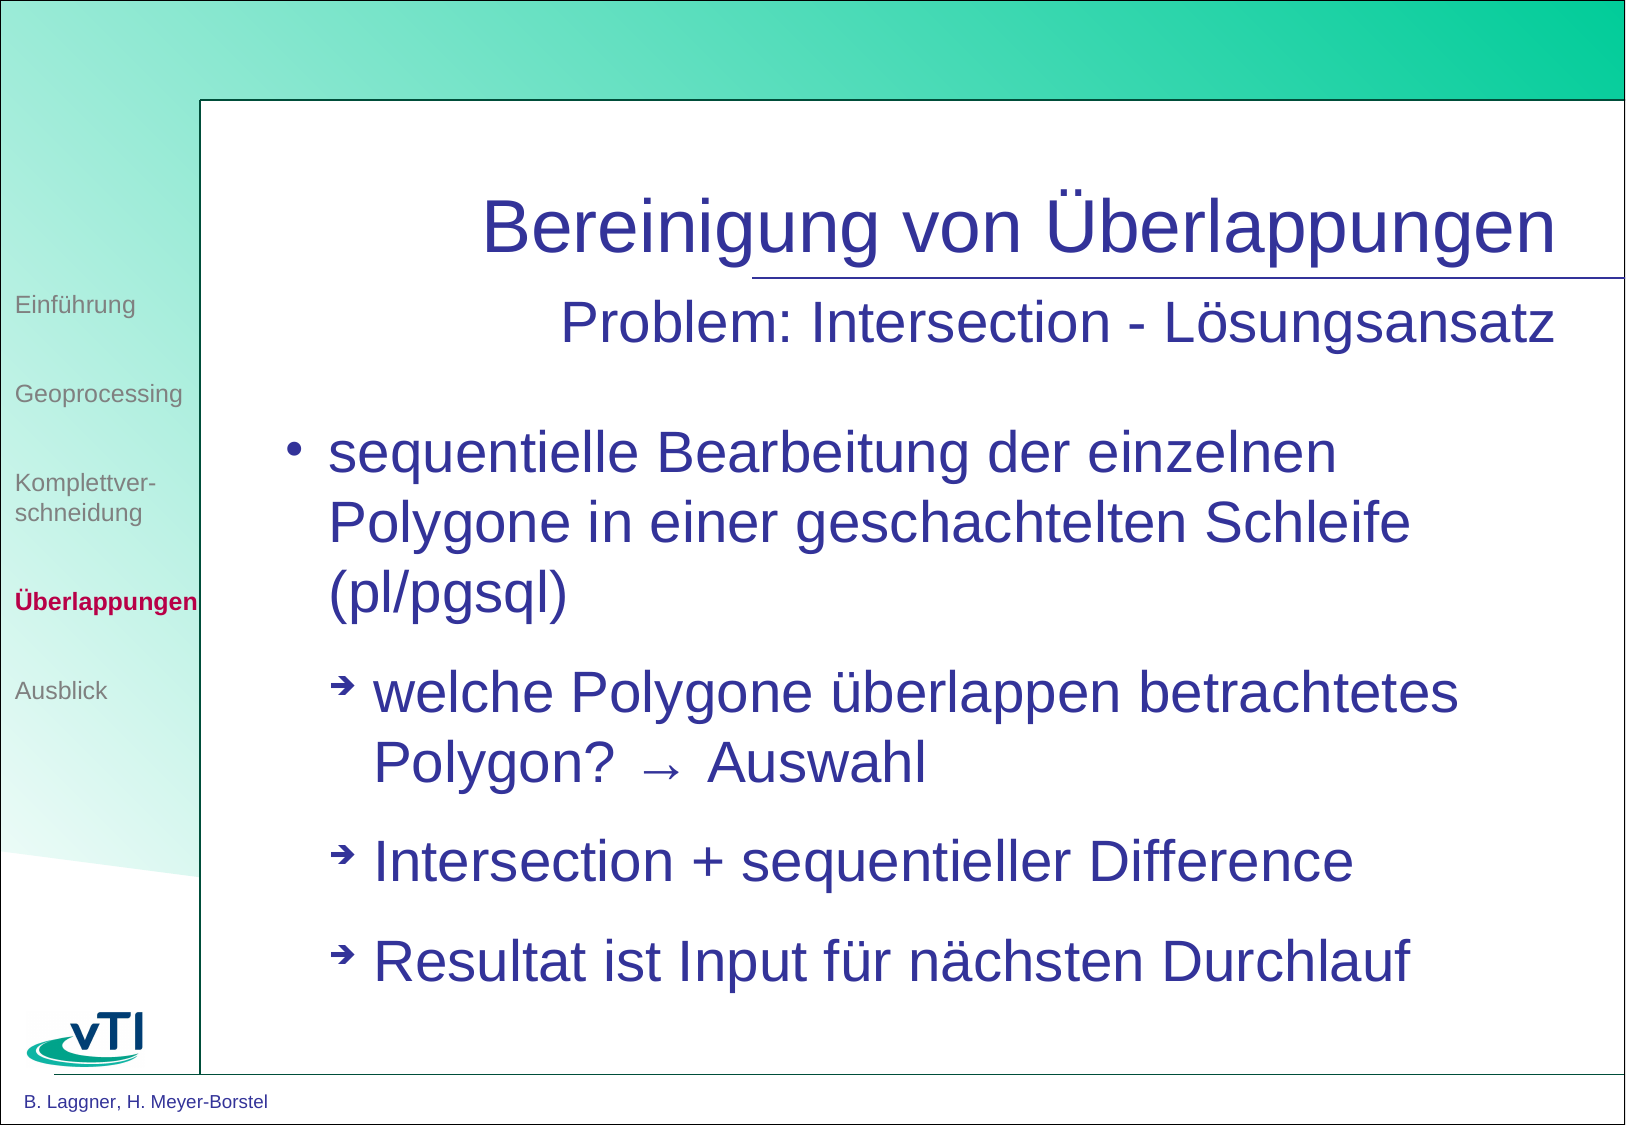

Bereinigung von Überlappungen
Problem: Intersection - Lösungsansatz
Einführung
Geoprocessing
Komplettver-schneidung
Überlappungen
Ausblick
sequentielle Bearbeitung der einzelnen Polygone in einer geschachtelten Schleife (pl/pgsql)
welche Polygone überlappen betrachtetes Polygon? → Auswahl
Intersection + sequentieller Difference
Resultat ist Input für nächsten Durchlauf